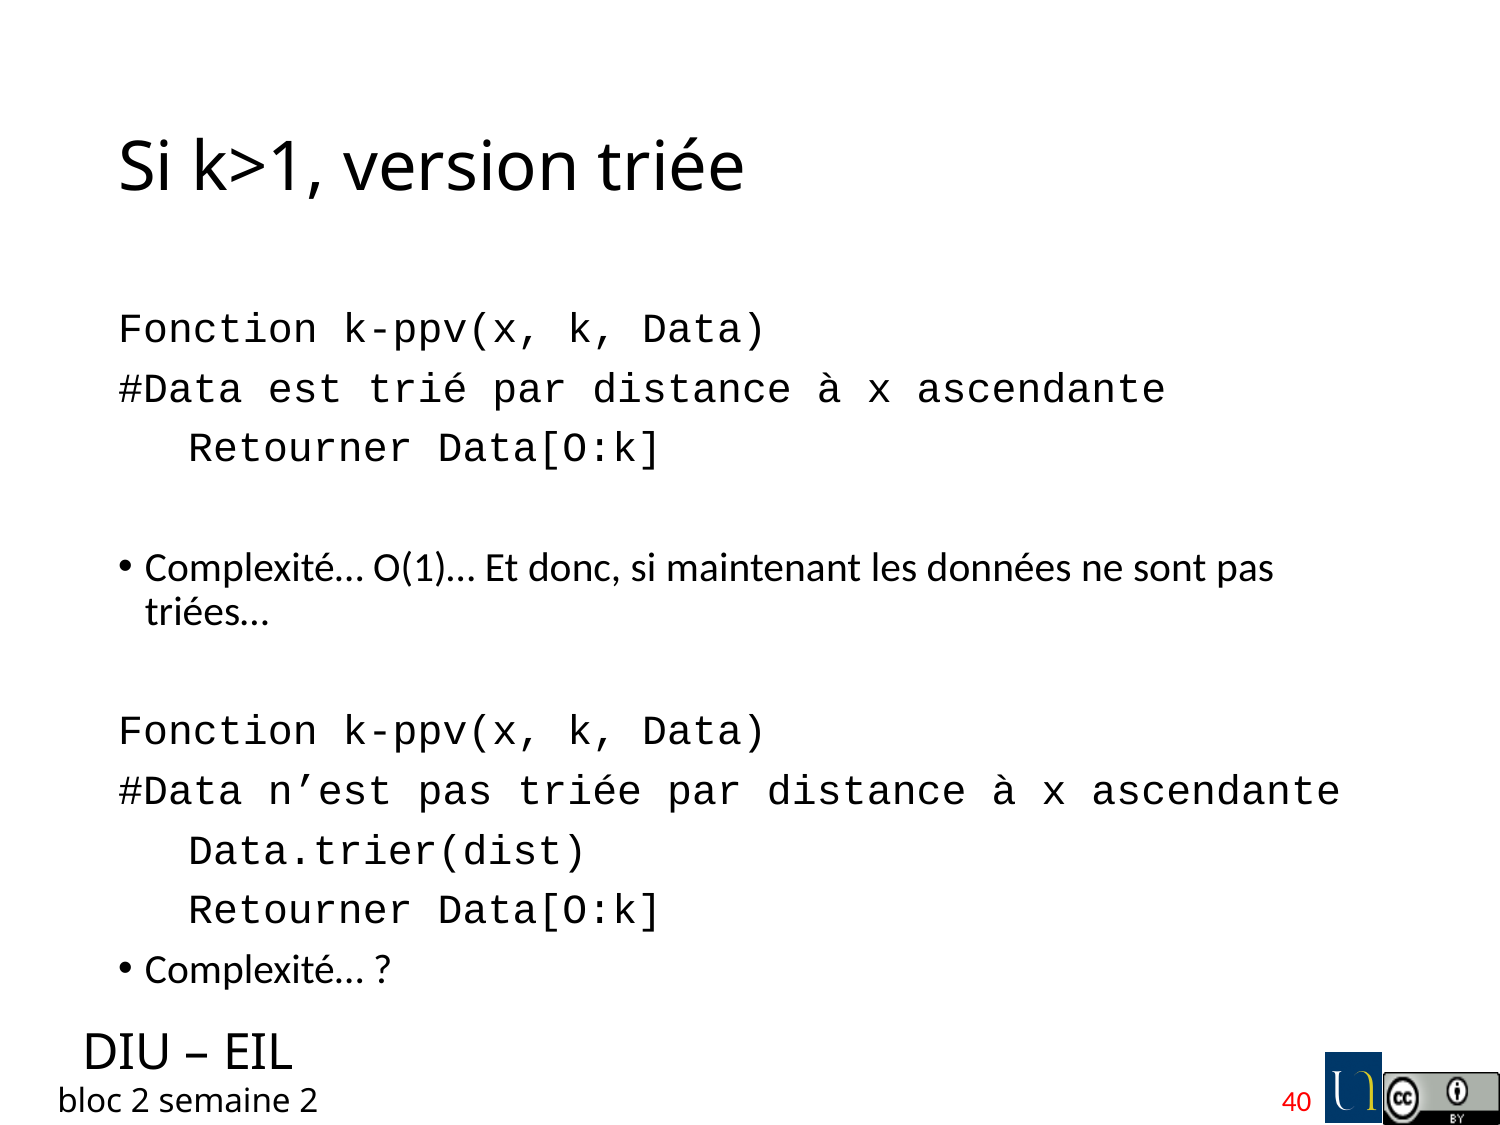

# Si k>1, version triée
Fonction k-ppv(x, k, Data)
#Data est trié par distance à x ascendante
	Retourner Data[O:k]
Complexité… O(1)… Et donc, si maintenant les données ne sont pas triées…
Fonction k-ppv(x, k, Data)
#Data n’est pas triée par distance à x ascendante
	Data.trier(dist)
	Retourner Data[O:k]
Complexité… ?